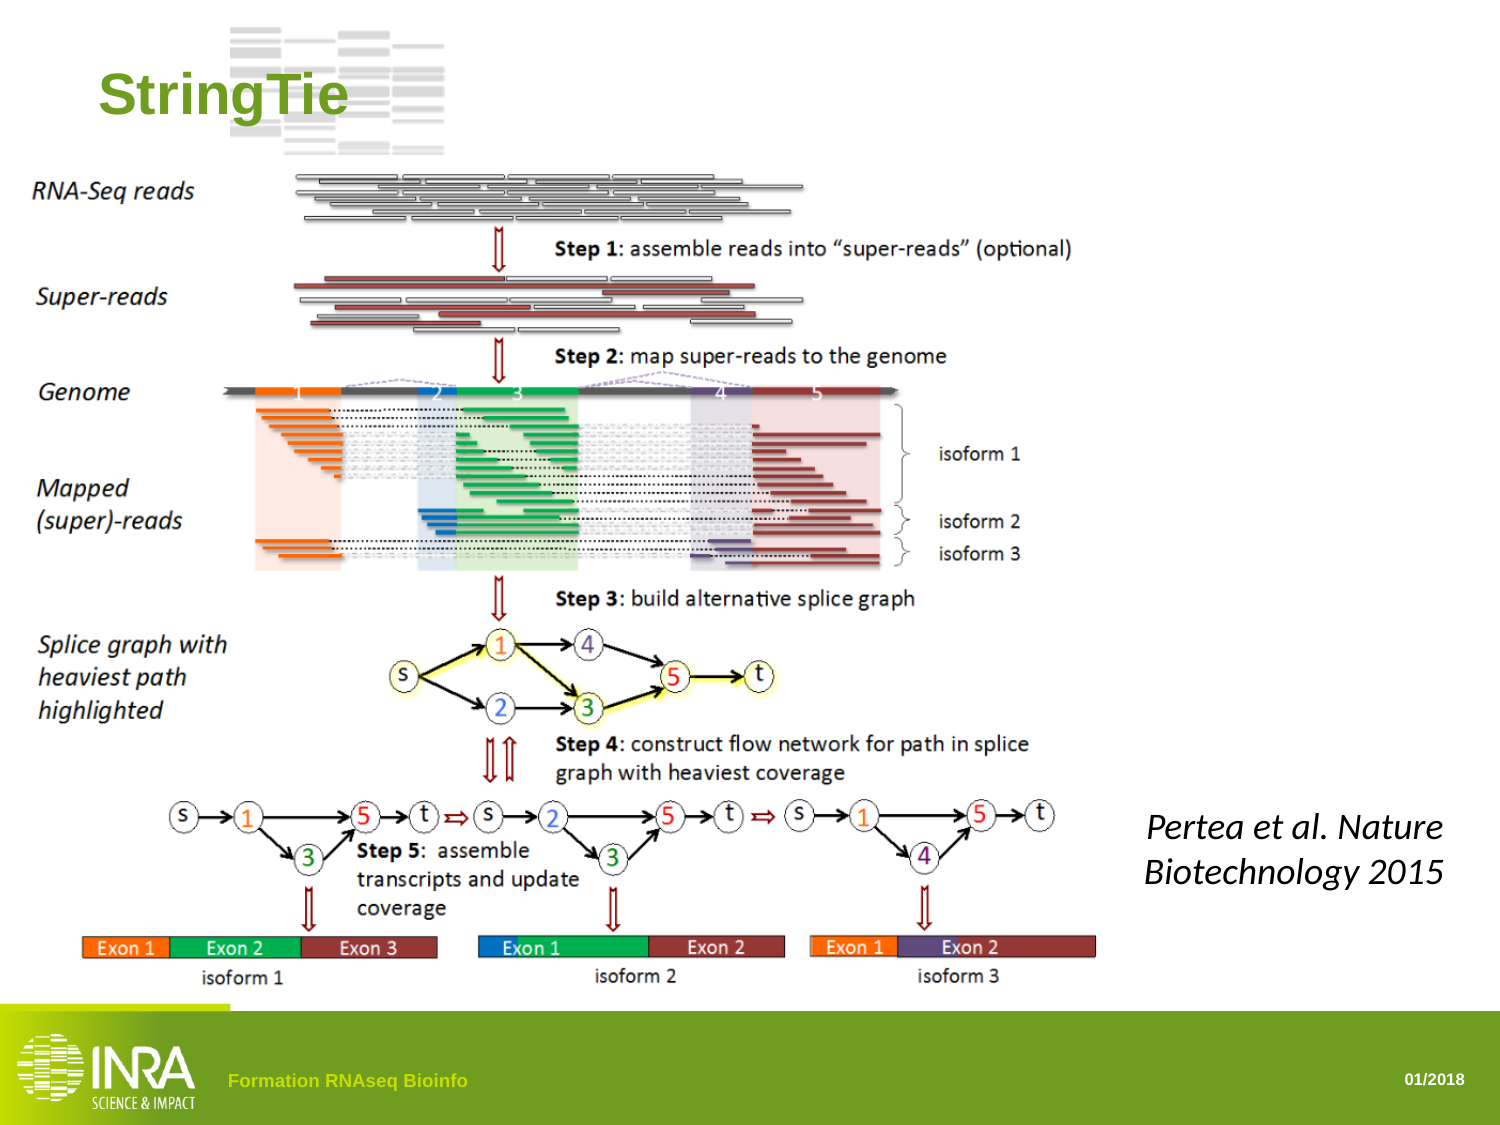

StringTie
Pertea et al. Nature Biotechnology 2015